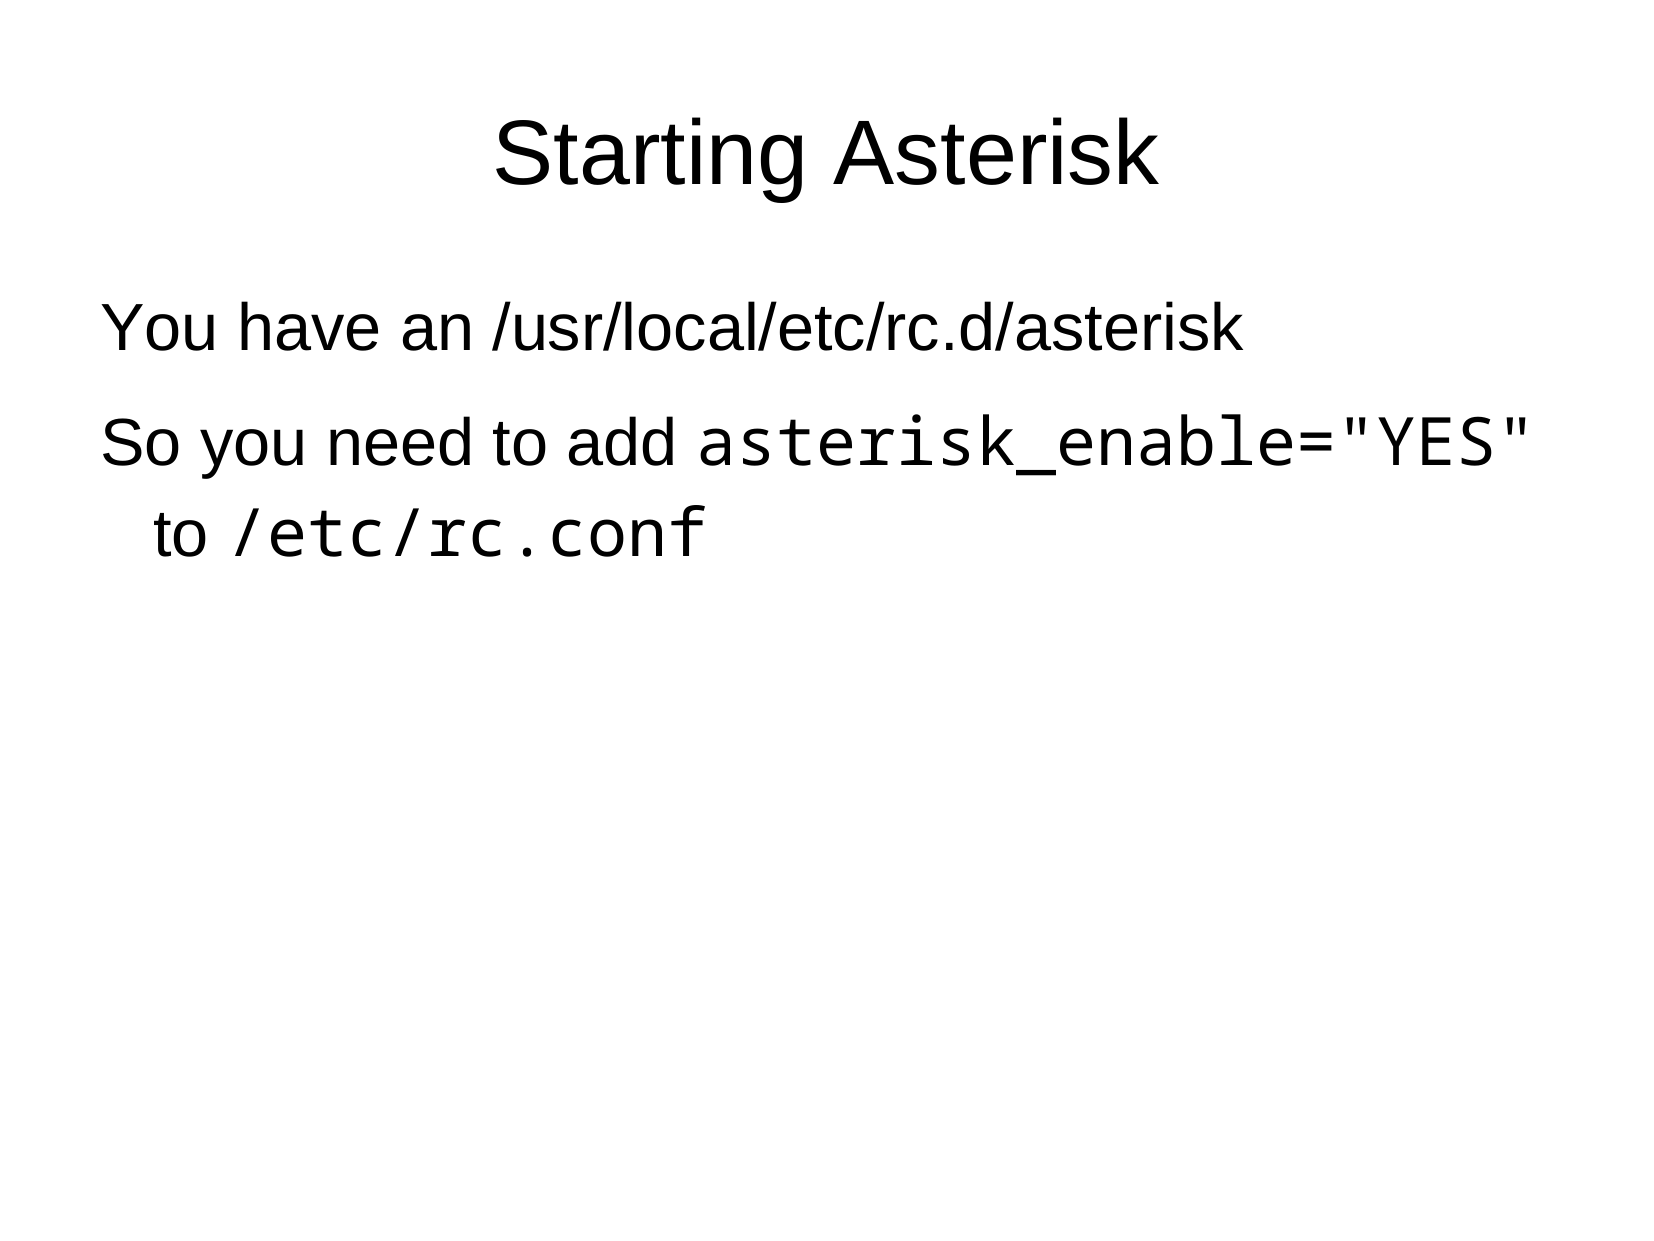

# Starting Asterisk
You have an /usr/local/etc/rc.d/asterisk
So you need to add asterisk_enable="YES" to /etc/rc.conf